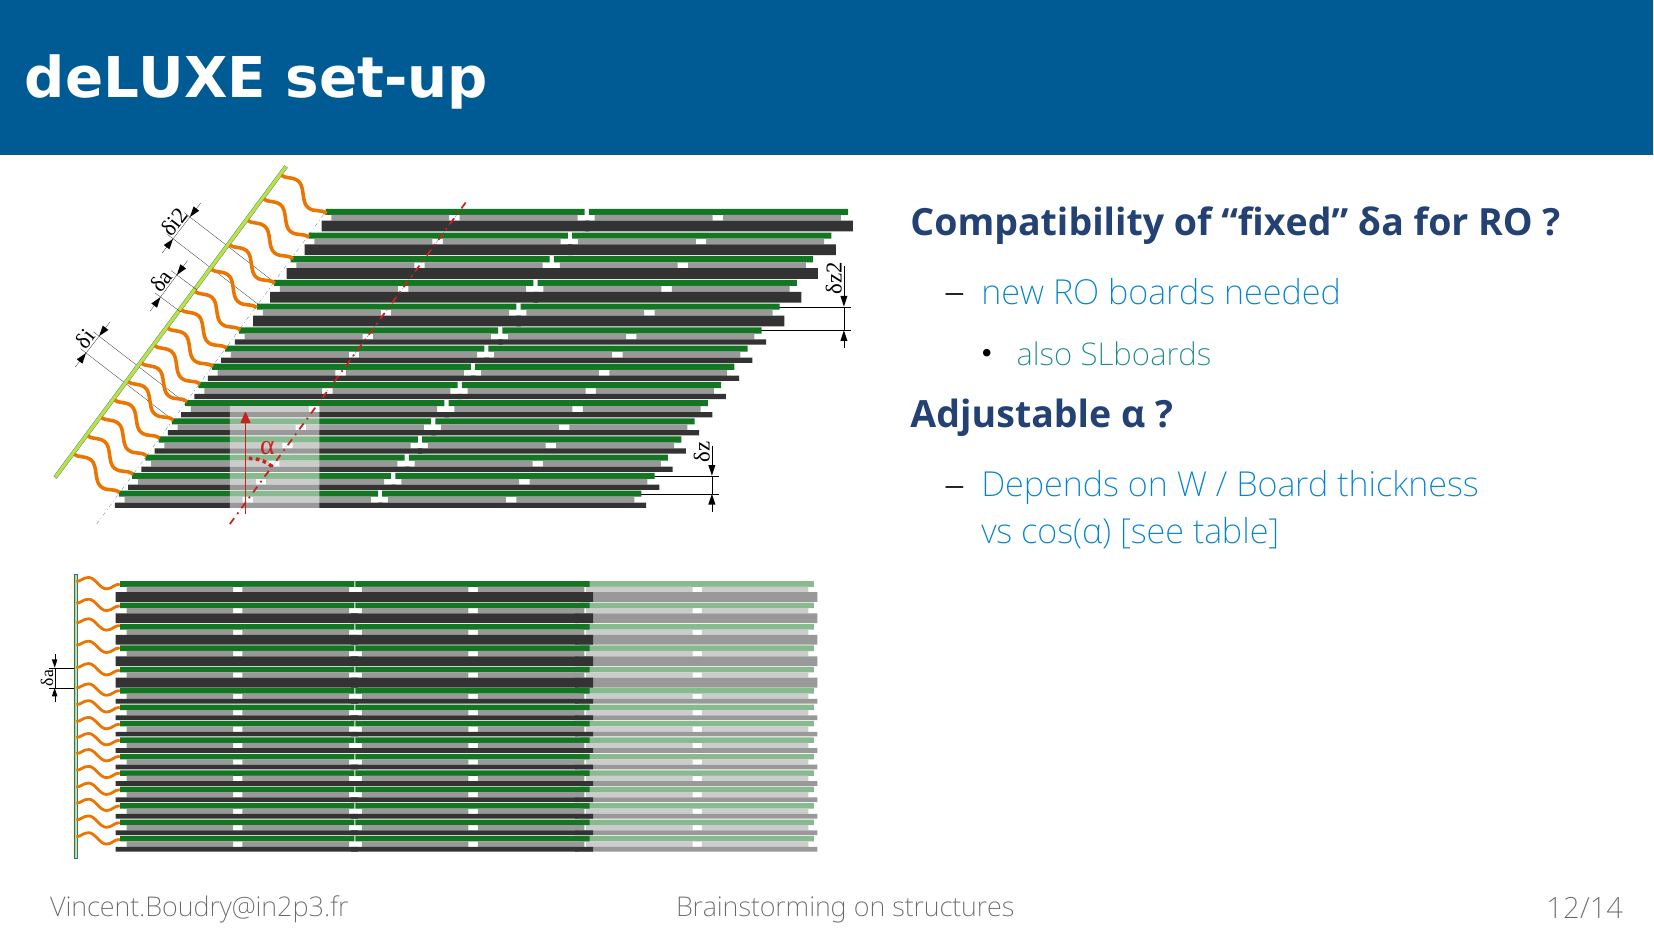

# deLUXE set-up
Compatibility of “fixed” δa for RO ?
new RO boards needed
also SLboards
Adjustable α ?
Depends on W / Board thickness
vs cos(α) [see table]
Vincent.Boudry@in2p3.fr
Brainstorming on structures
12